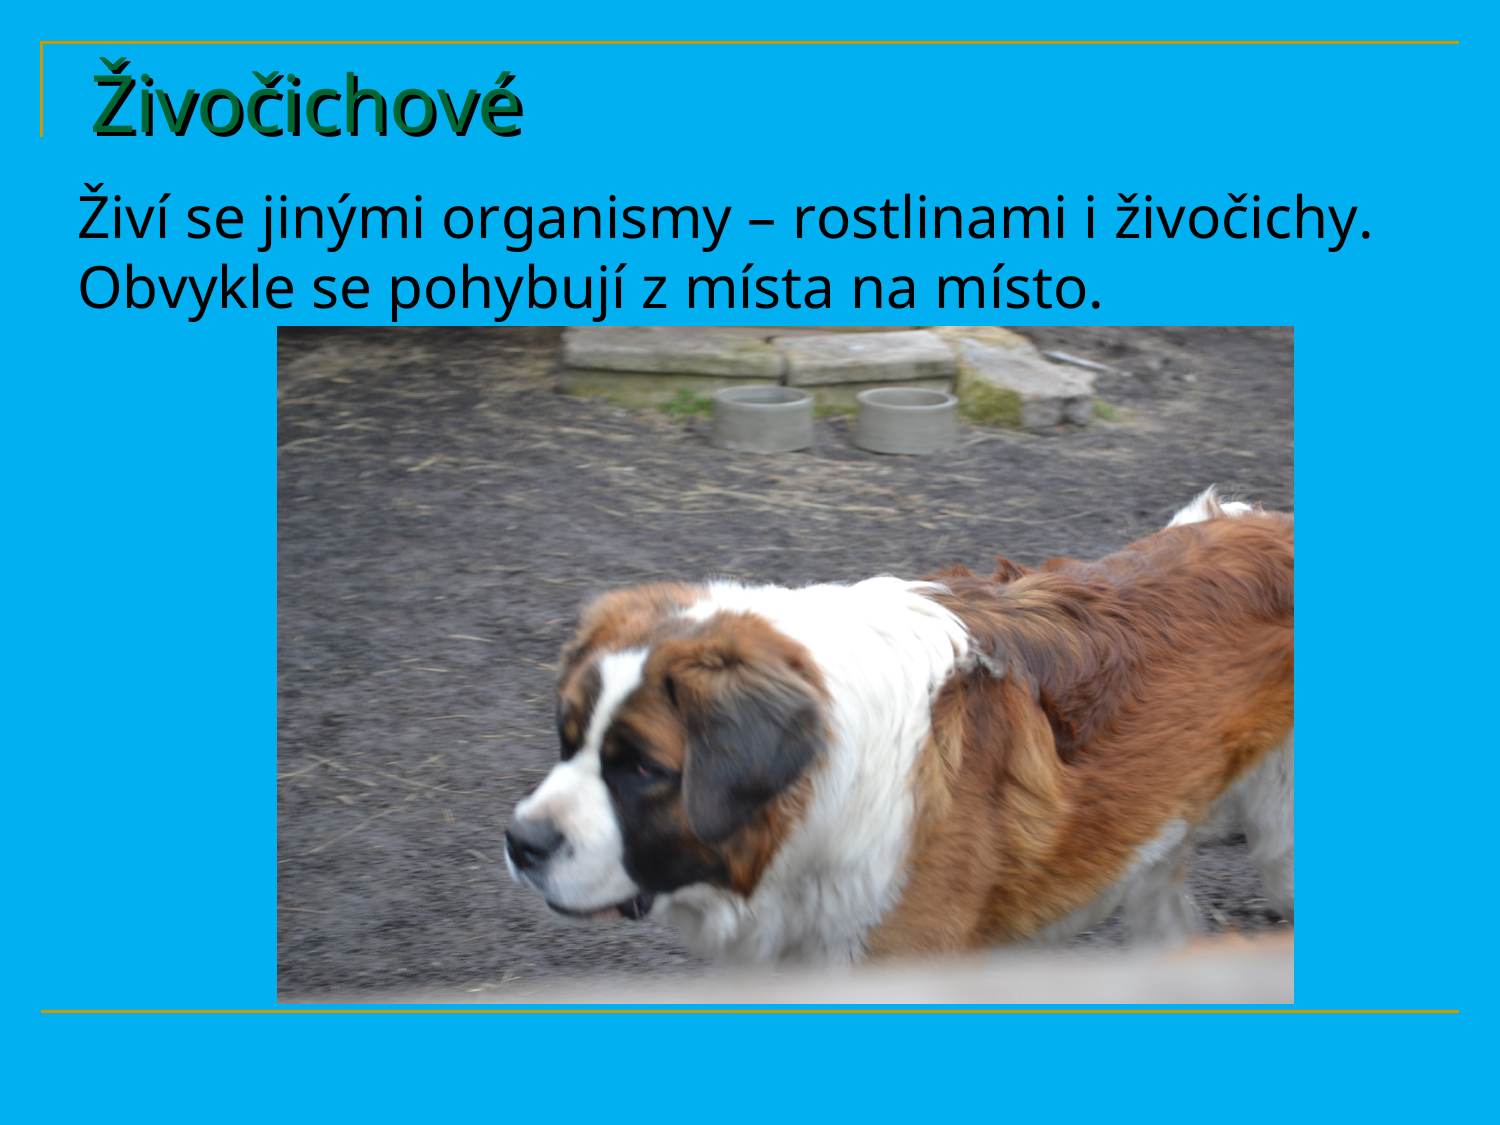

# Živočichové
Živí se jinými organismy – rostlinami i živočichy.
Obvykle se pohybují z místa na místo.